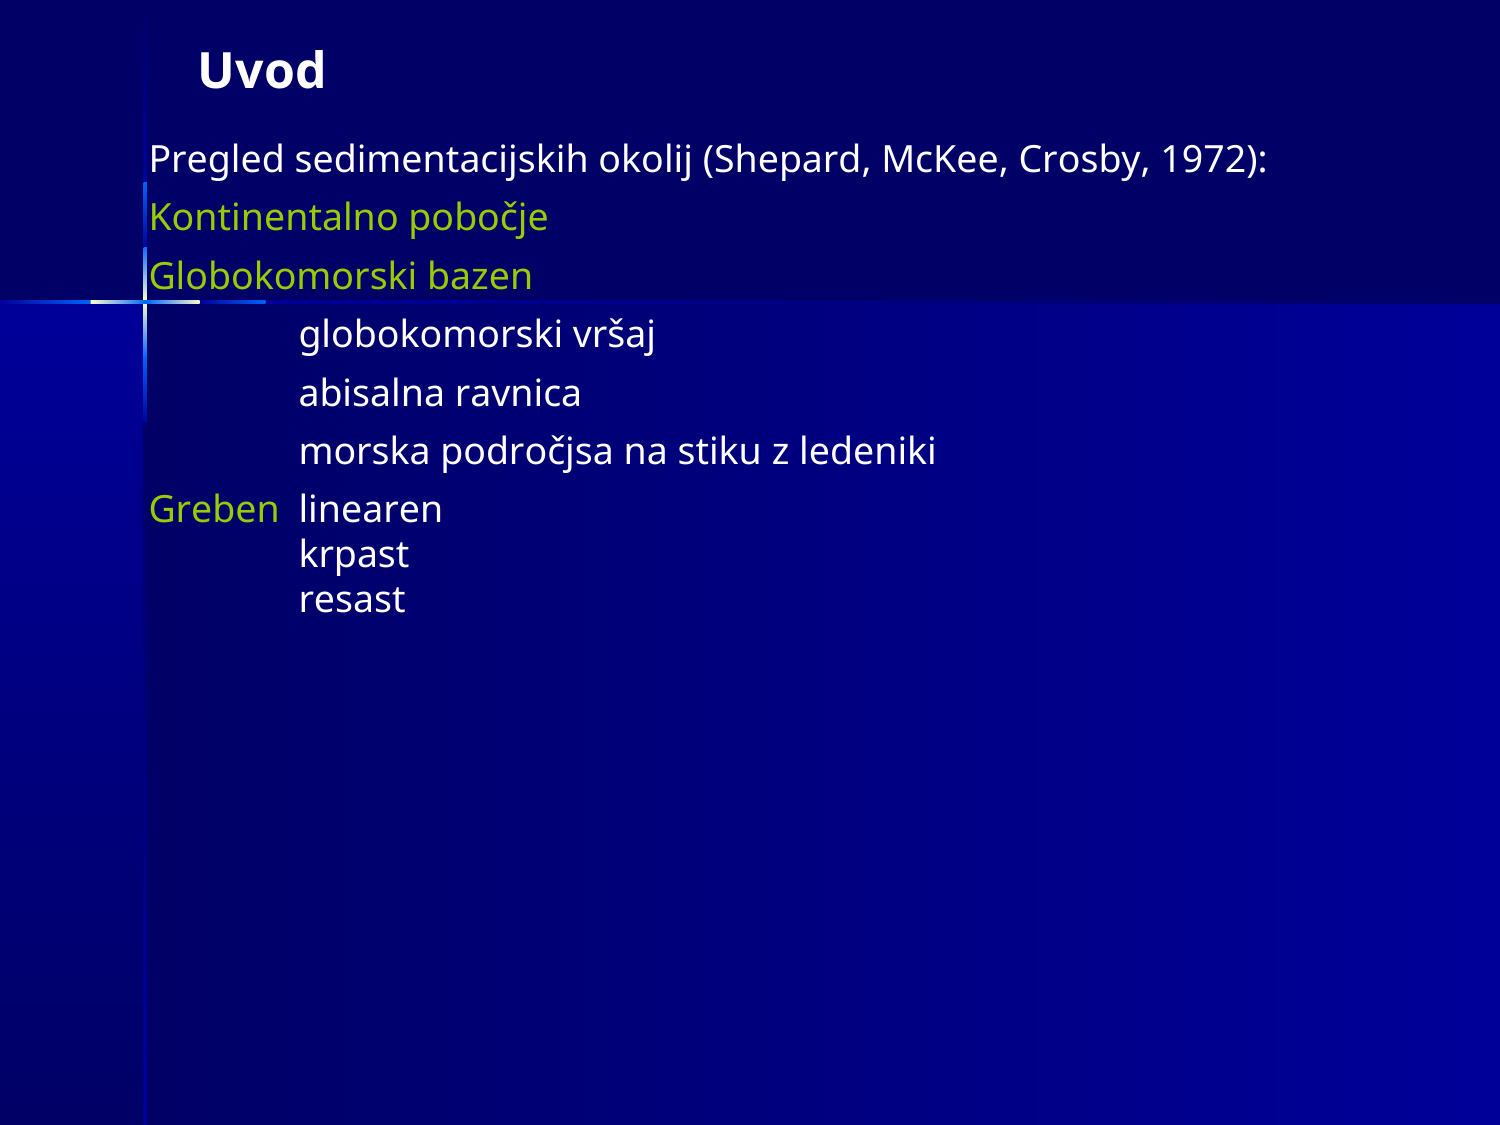

Uvod
Pregled sedimentacijskih okolij (Shepard, McKee, Crosby, 1972):
Kontinentalno pobočje
Globokomorski bazen
	globokomorski vršaj
	abisalna ravnica
	morska področjsa na stiku z ledeniki
Greben	linearen
	krpast
	resast